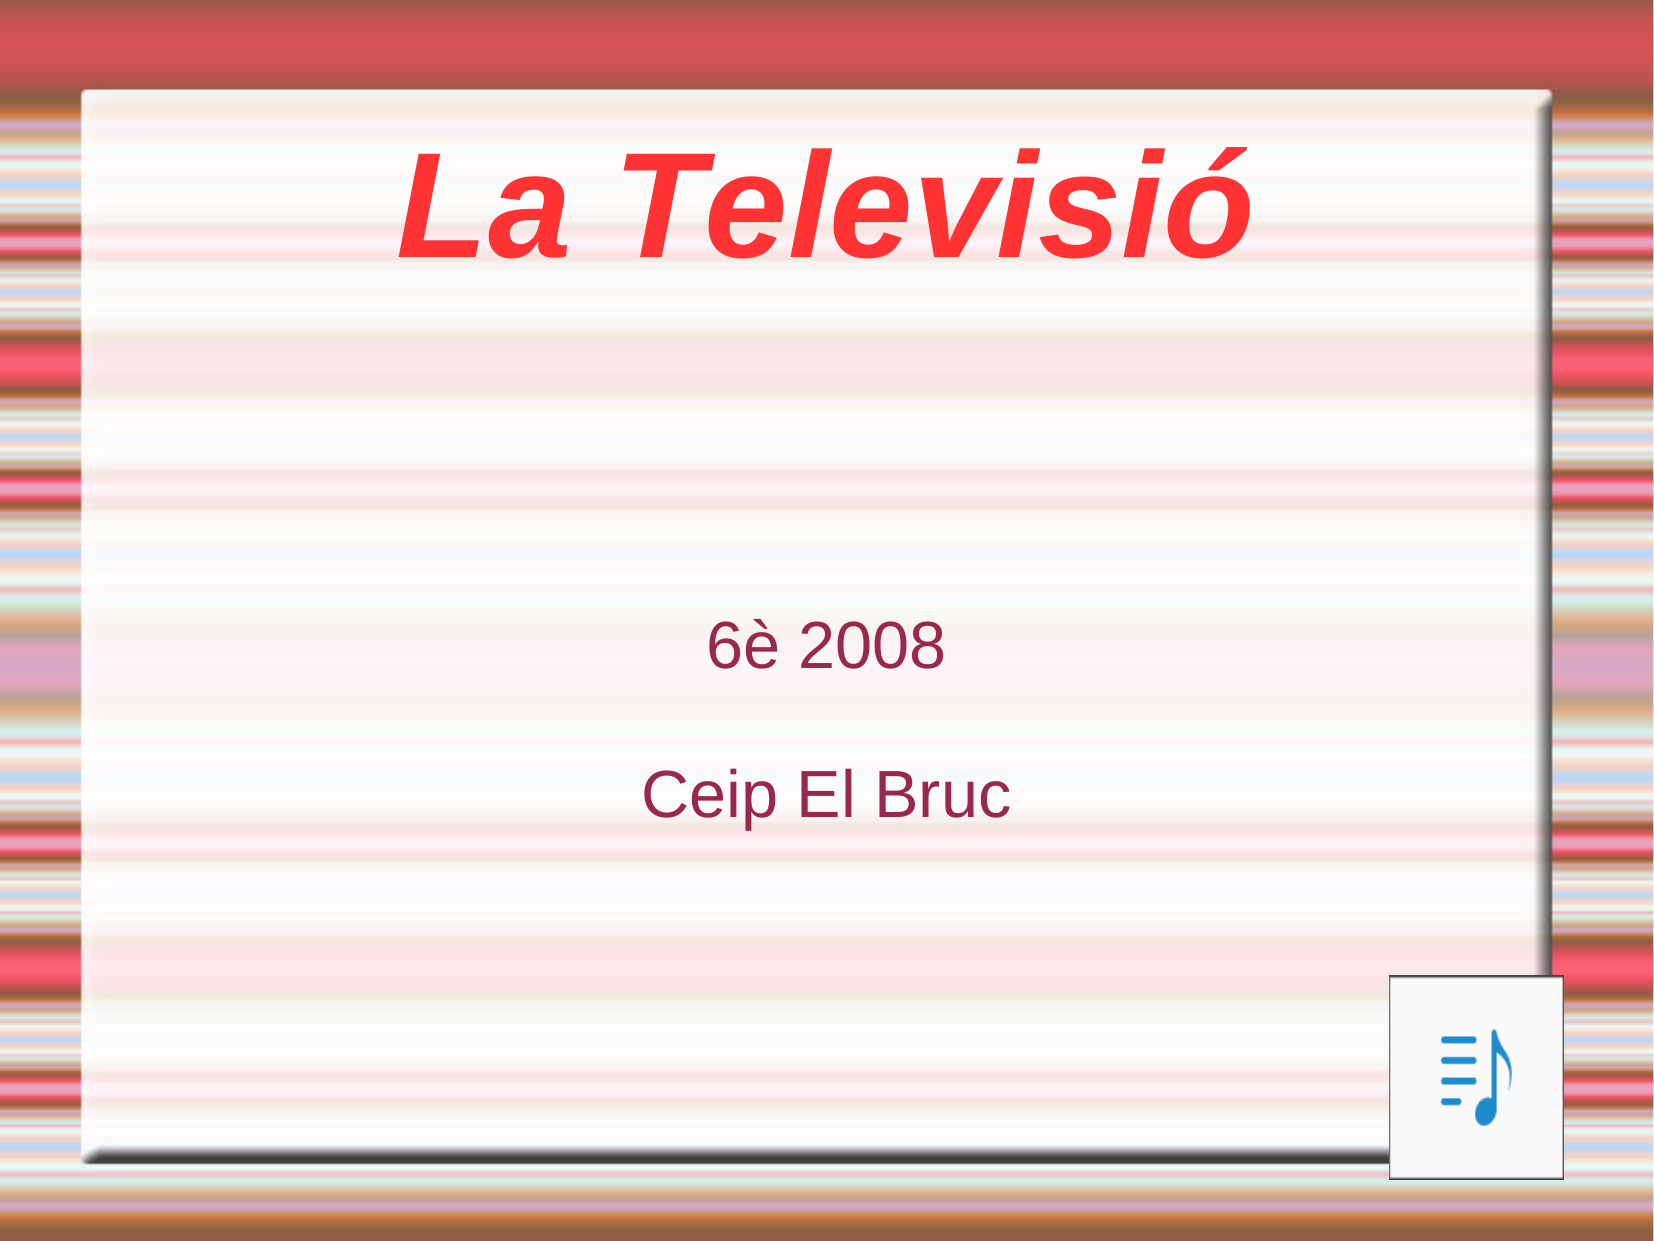

# La Televisió
6è 2008
Ceip El Bruc